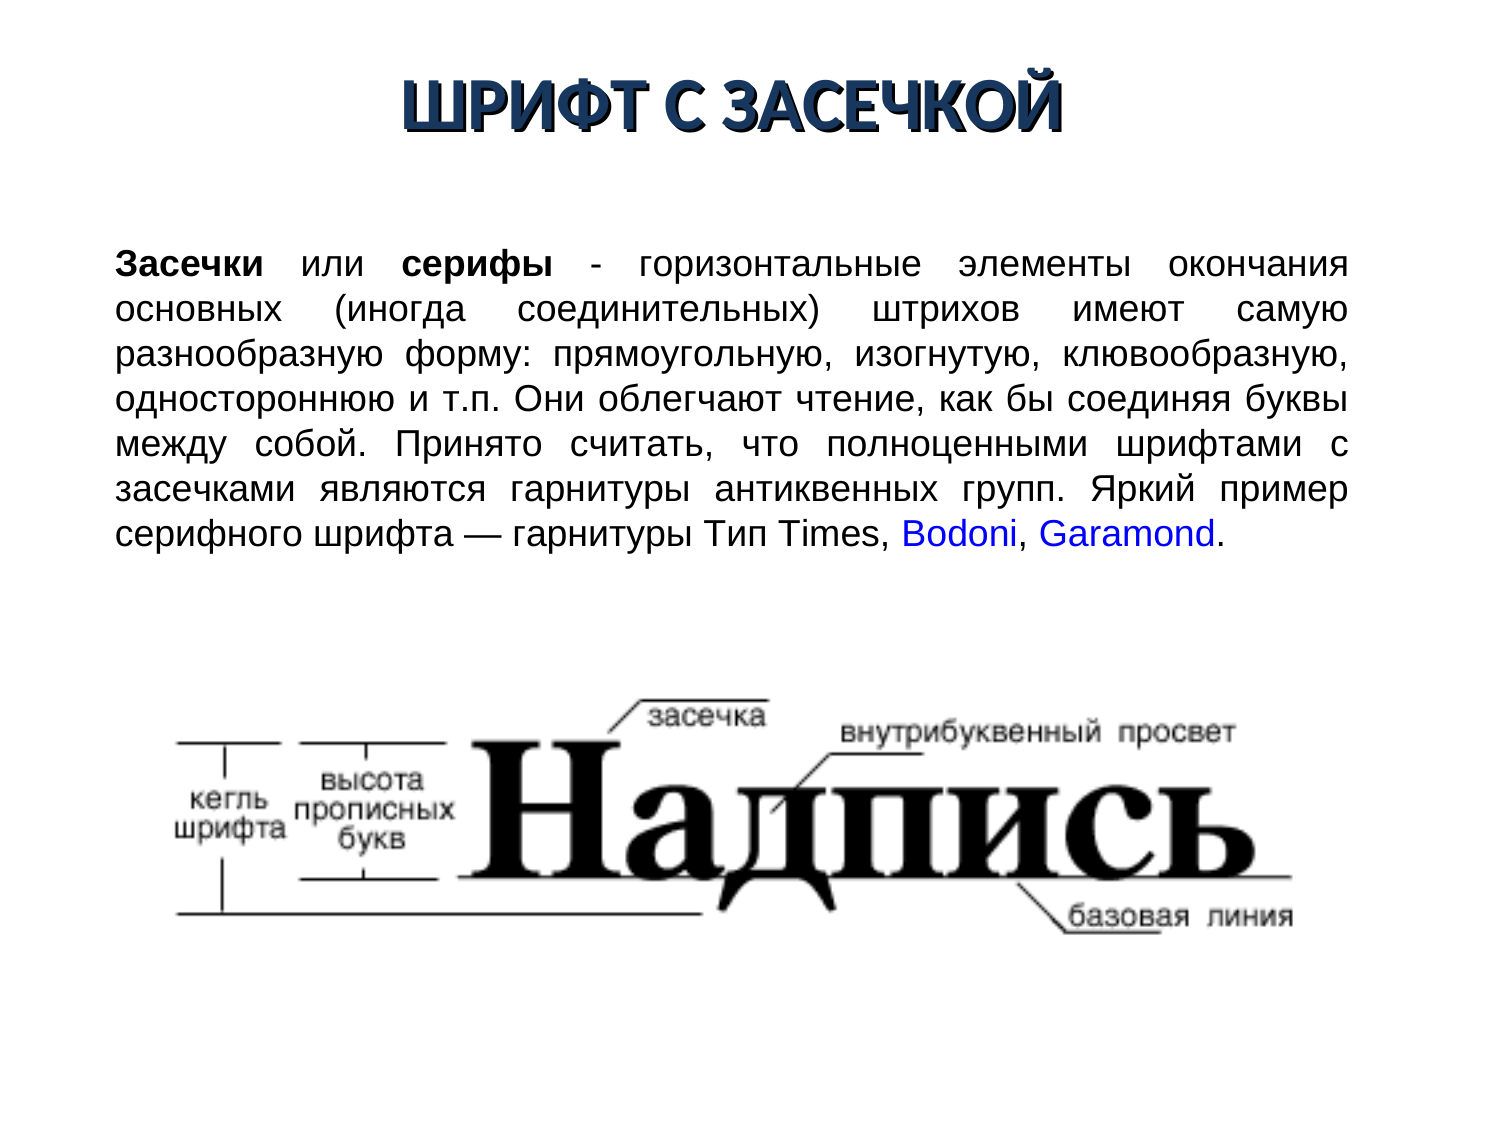

ШРИФТ С ЗАСЕЧКОЙ
Засечки или серифы - горизонтальные элементы окончания основных (иногда соединительных) штрихов имеют самую разнообразную форму: прямоугольную, изогнутую, клювообразную, одностороннюю и т.п. Они облегчают чтение, как бы соединяя буквы между собой. Принято считать, что полноценными шрифтами с засечками являются гарнитуры антиквенных групп. Яркий пример серифного шрифта — гарнитуры Тип Times, Bodoni, Garamond.